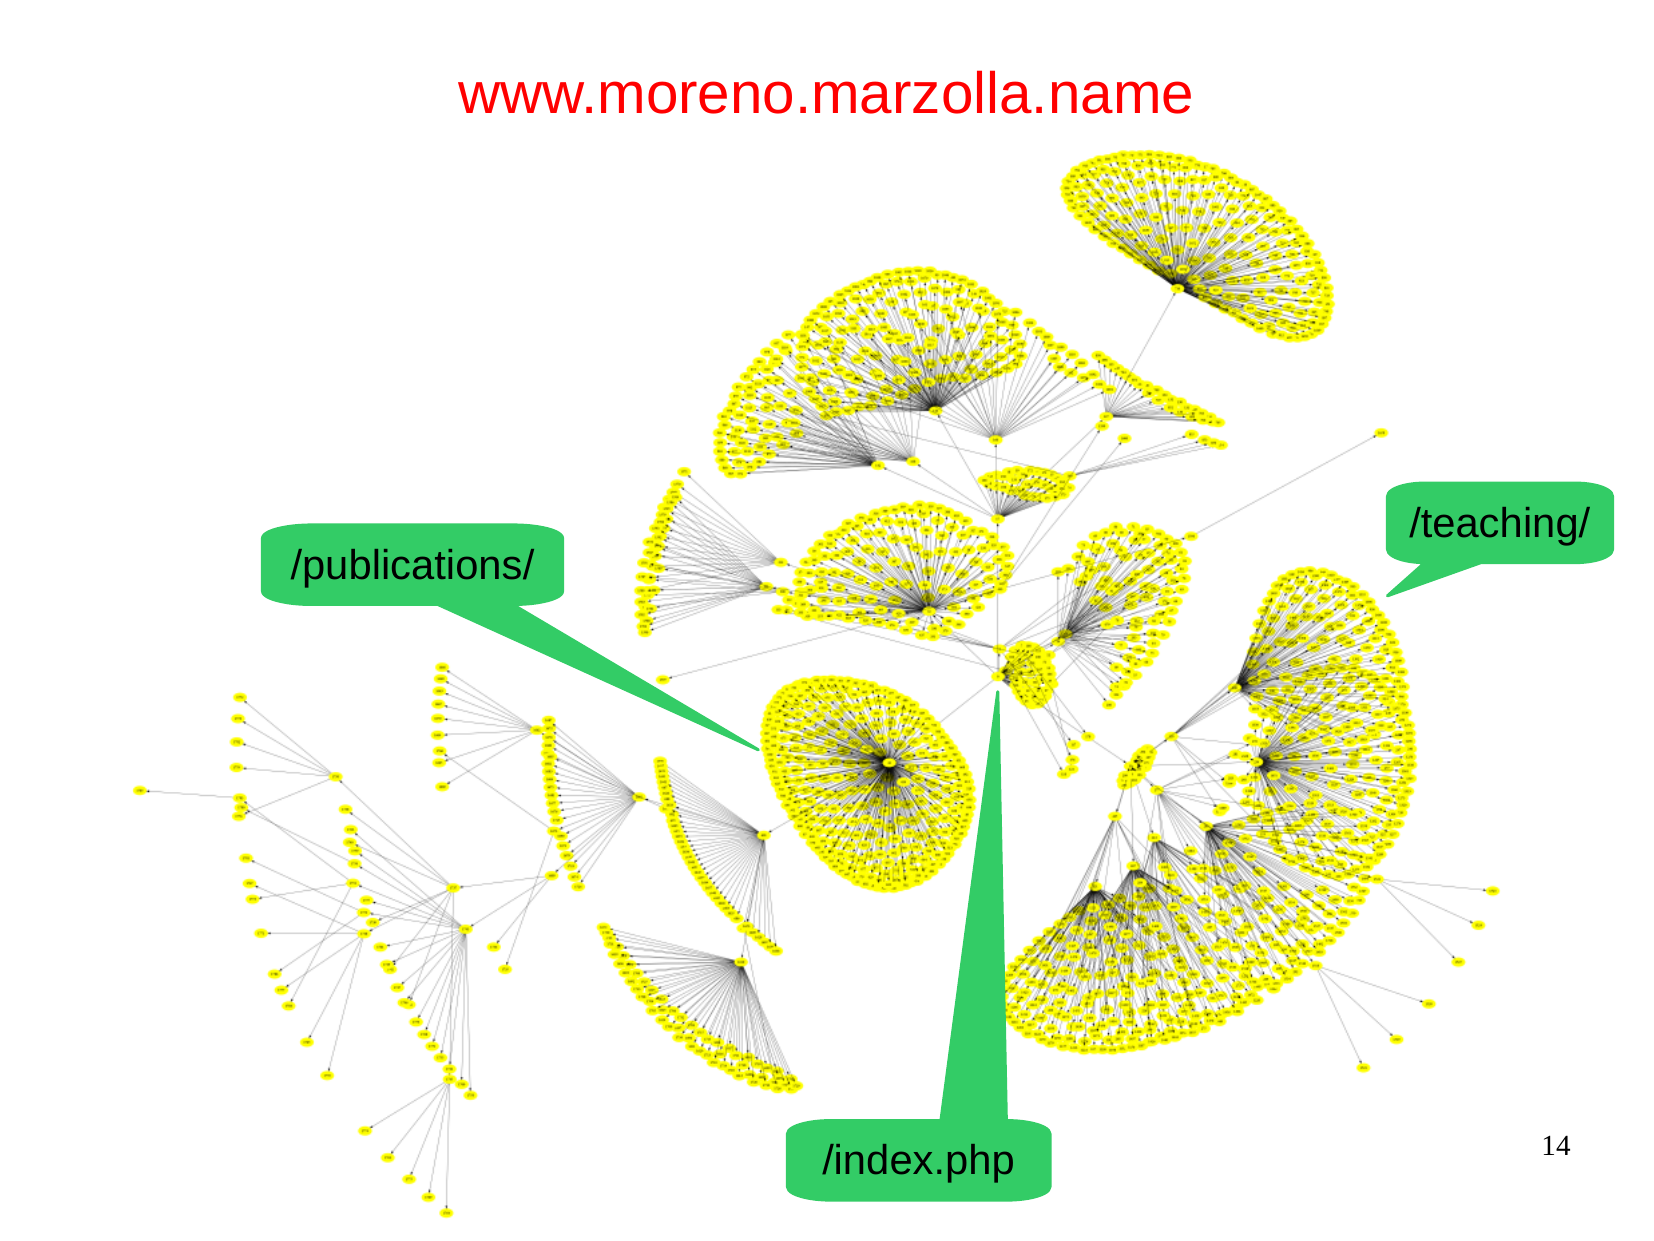

# www.moreno.marzolla.name
/teaching/
/publications/
/index.php
Complex Systems
14